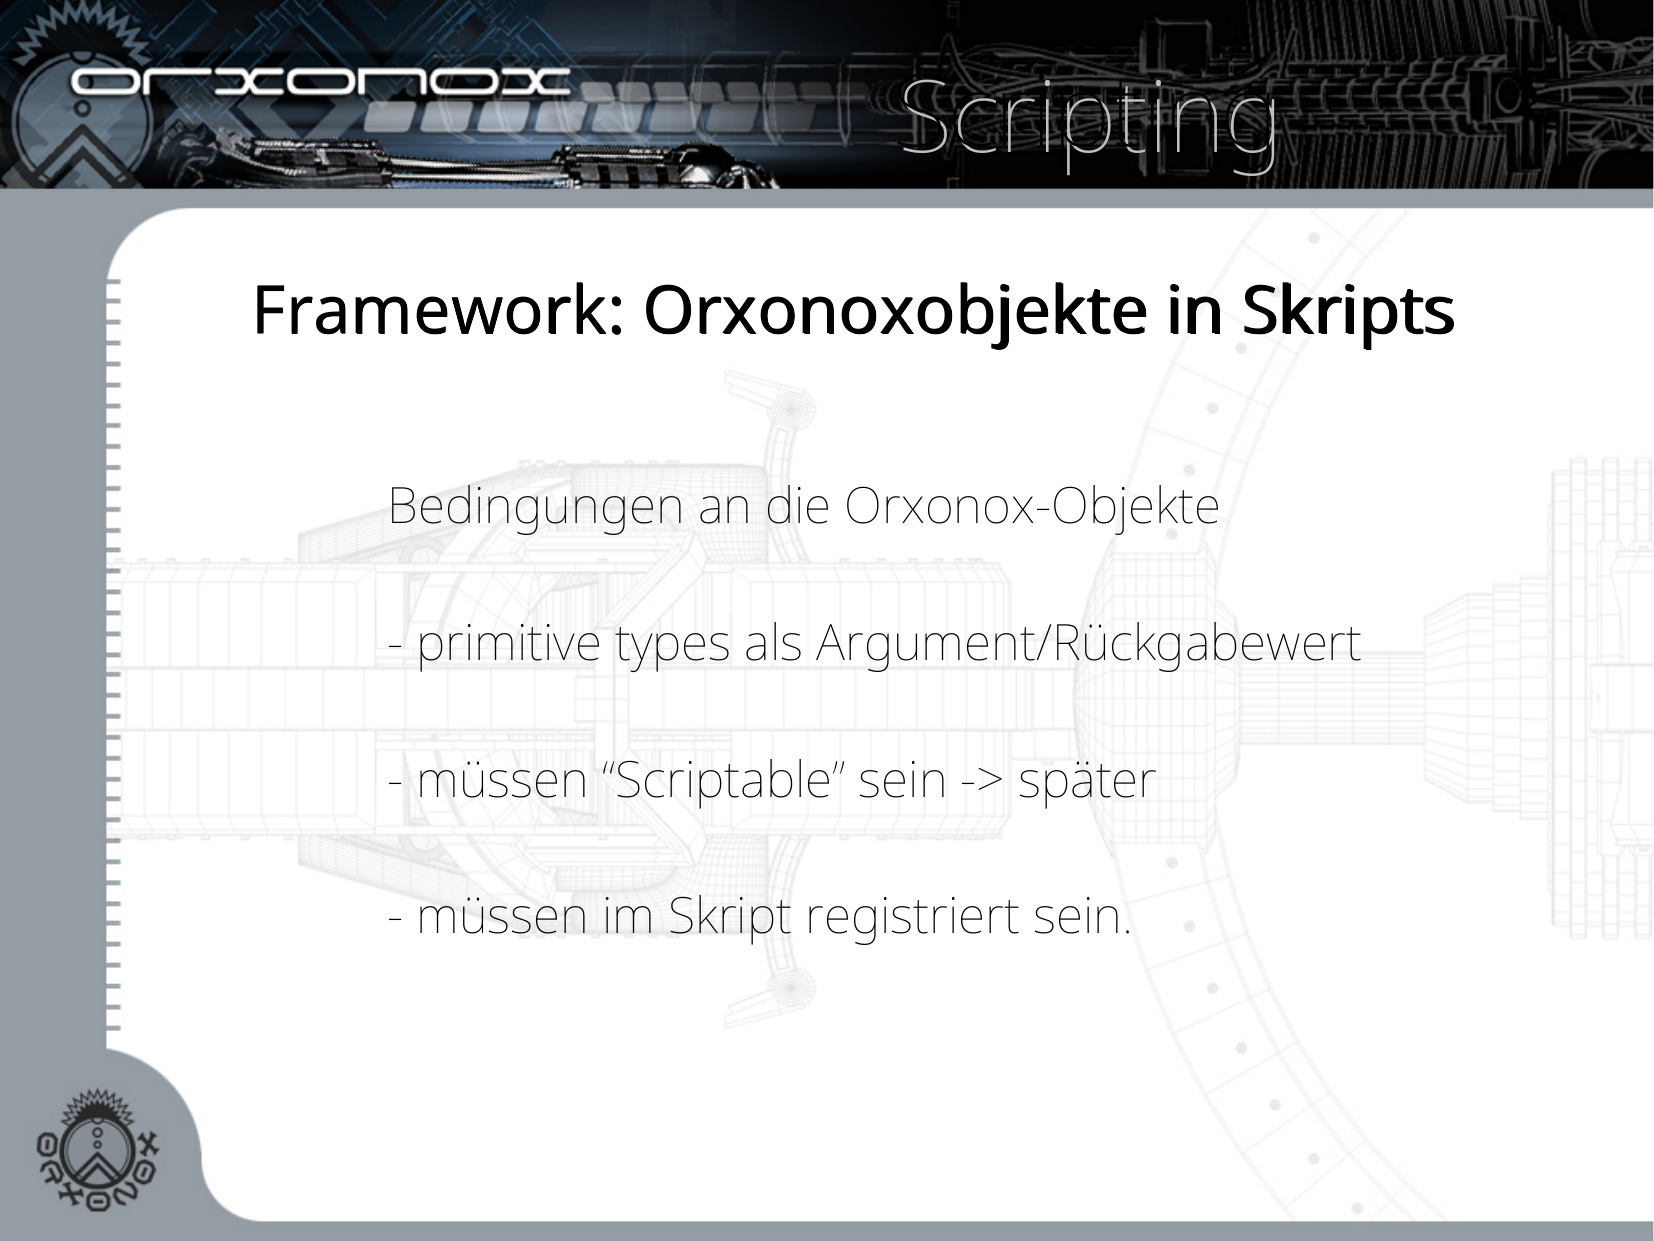

Scripting
Framework: Orxonoxobjekte in Skripts
Bedingungen an die Orxonox-Objekte
- primitive types als Argument/Rückgabewert
- müssen “Scriptable” sein -> später
- müssen im Skript registriert sein.